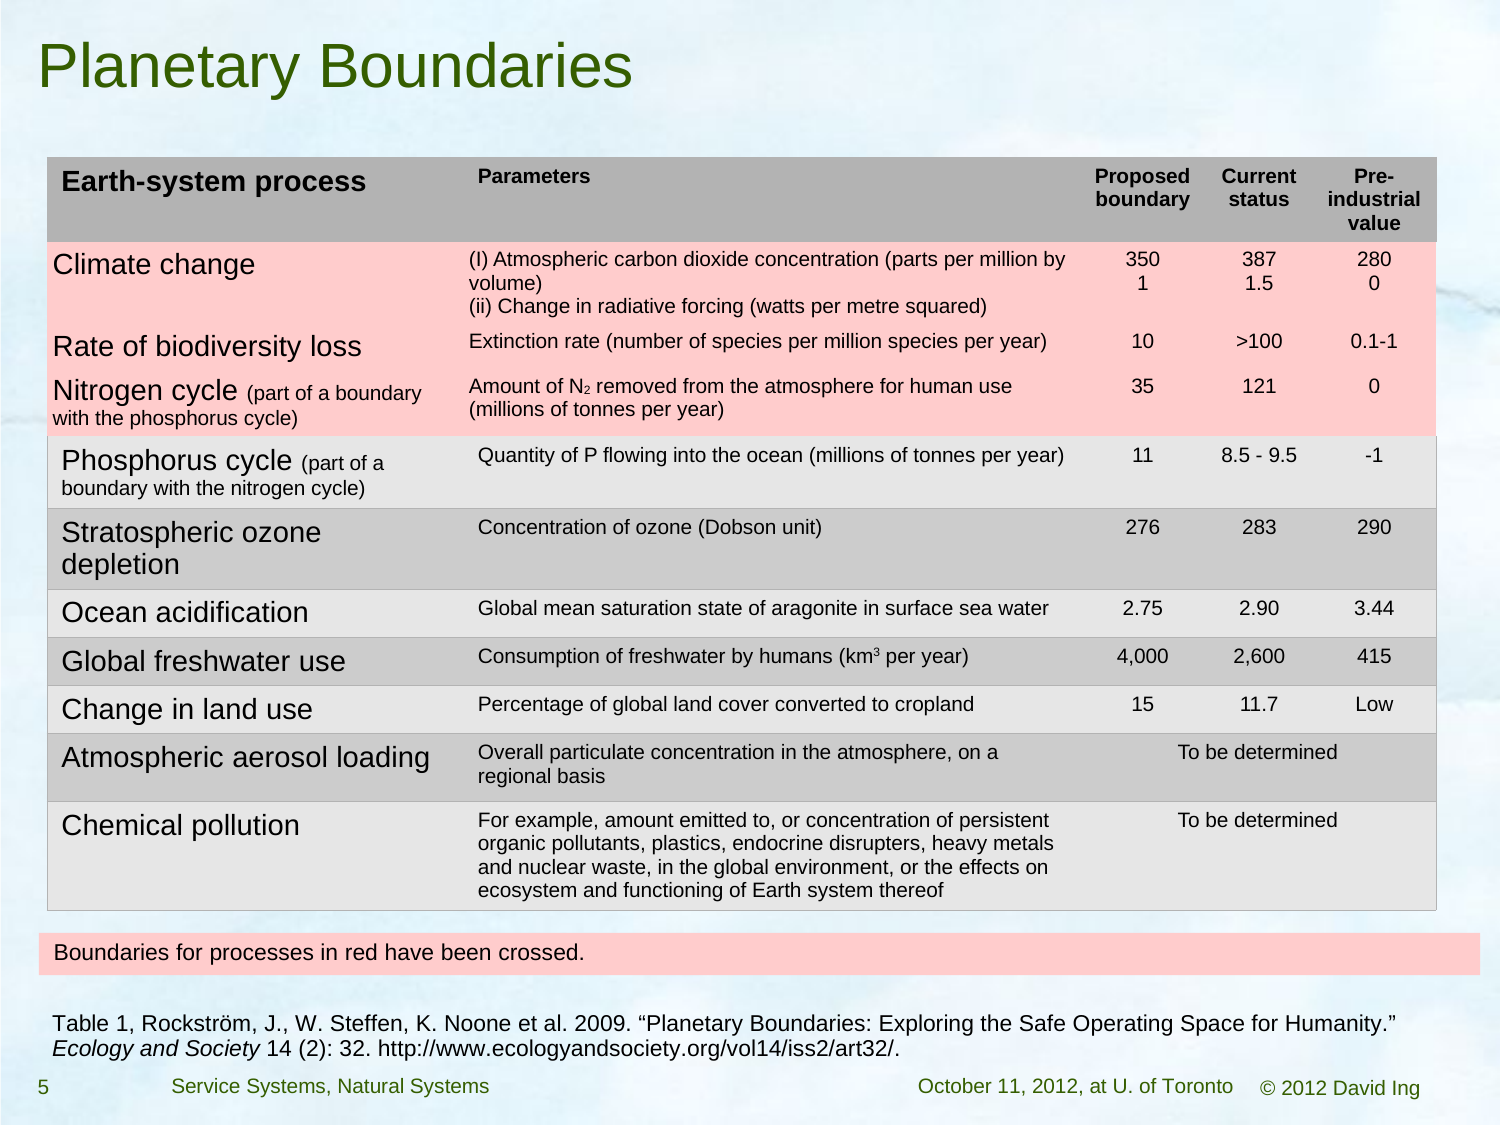

# Planetary Boundaries
| Earth-system process | Parameters | Proposed boundary | Current status | Pre-industrial value |
| --- | --- | --- | --- | --- |
| Climate change | (I) Atmospheric carbon dioxide concentration (parts per million by volume) (ii) Change in radiative forcing (watts per metre squared) | 350 1 | 387 1.5 | 280 0 |
| Rate of biodiversity loss | Extinction rate (number of species per million species per year) | 10 | >100 | 0.1-1 |
| Nitrogen cycle (part of a boundary with the phosphorus cycle) | Amount of N2 removed from the atmosphere for human use (millions of tonnes per year) | 35 | 121 | 0 |
| Phosphorus cycle (part of a boundary with the nitrogen cycle) | Quantity of P flowing into the ocean (millions of tonnes per year) | 11 | 8.5 - 9.5 | -1 |
| Stratospheric ozone depletion | Concentration of ozone (Dobson unit) | 276 | 283 | 290 |
| Ocean acidification | Global mean saturation state of aragonite in surface sea water | 2.75 | 2.90 | 3.44 |
| Global freshwater use | Consumption of freshwater by humans (km3 per year) | 4,000 | 2,600 | 415 |
| Change in land use | Percentage of global land cover converted to cropland | 15 | 11.7 | Low |
| Atmospheric aerosol loading | Overall particulate concentration in the atmosphere, on a regional basis | To be determined | | |
| Chemical pollution | For example, amount emitted to, or concentration of persistent organic pollutants, plastics, endocrine disrupters, heavy metals and nuclear waste, in the global environment, or the effects on ecosystem and functioning of Earth system thereof | To be determined | | |
Boundaries for processes in red have been crossed.
Table 1, Rockström, J., W. Steffen, K. Noone et al. 2009. “Planetary Boundaries: Exploring the Safe Operating Space for Humanity.” Ecology and Society 14 (2): 32. http://www.ecologyandsociety.org/vol14/iss2/art32/.
Service Systems, Natural Systems
October 11, 2012, at U. of Toronto
5